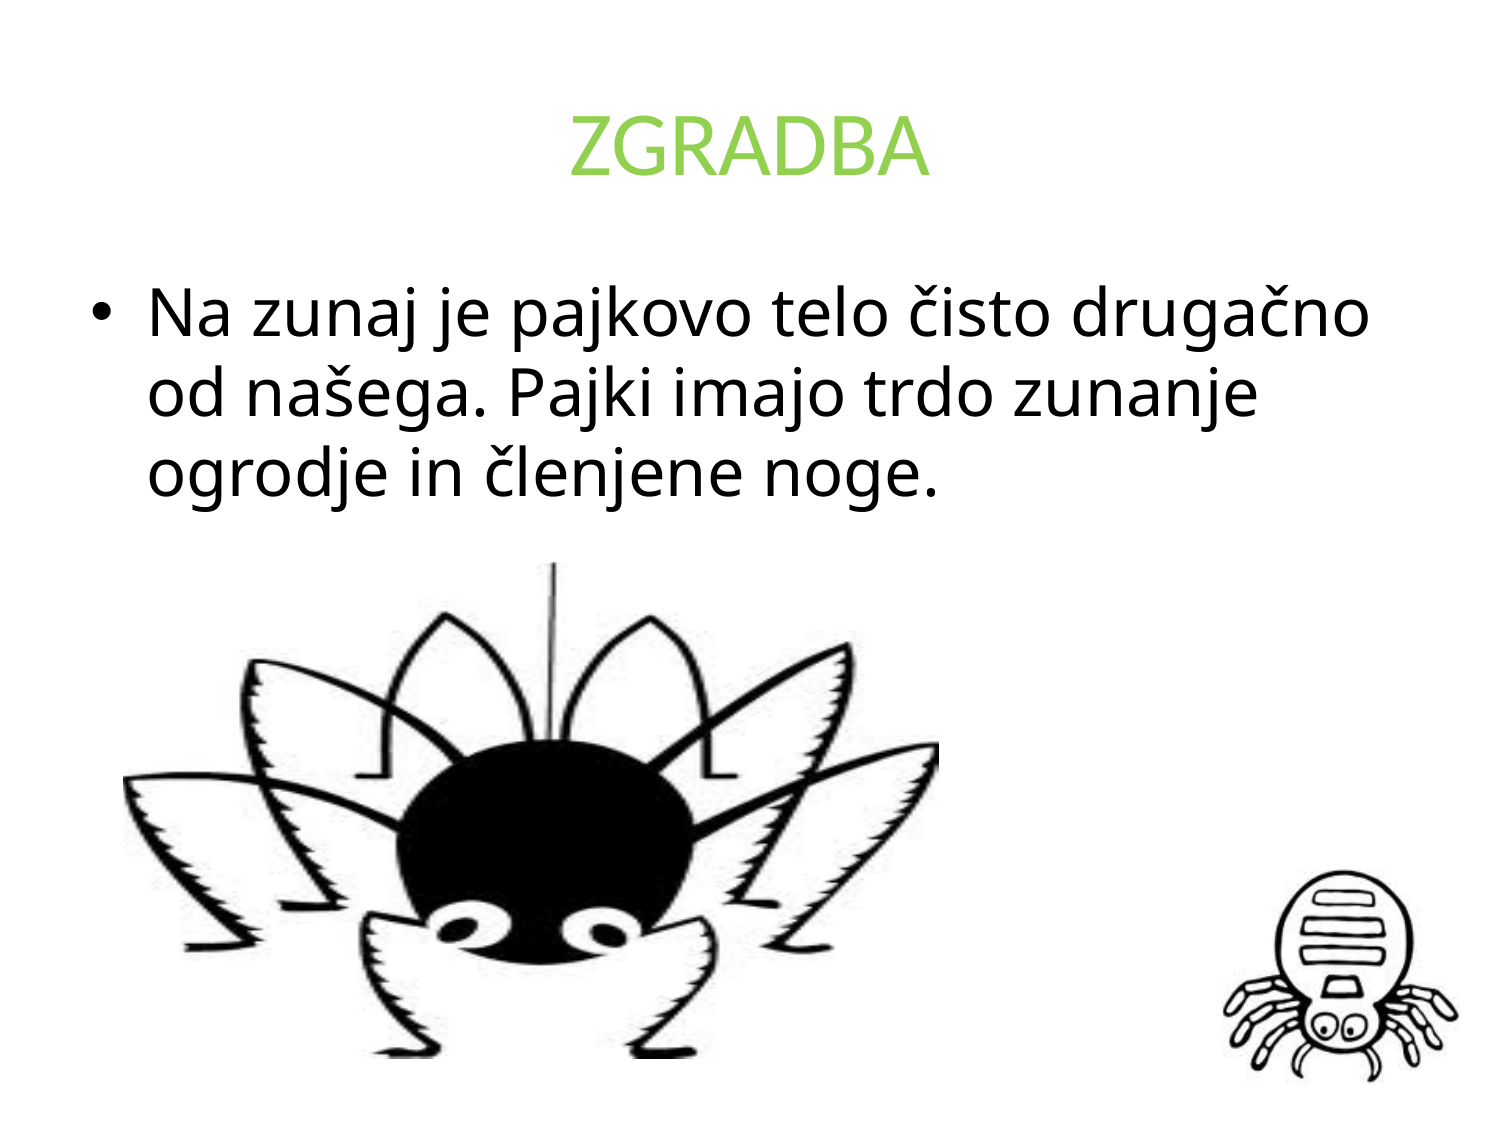

# ZGRADBA
Na zunaj je pajkovo telo čisto drugačno od našega. Pajki imajo trdo zunanje ogrodje in členjene noge.